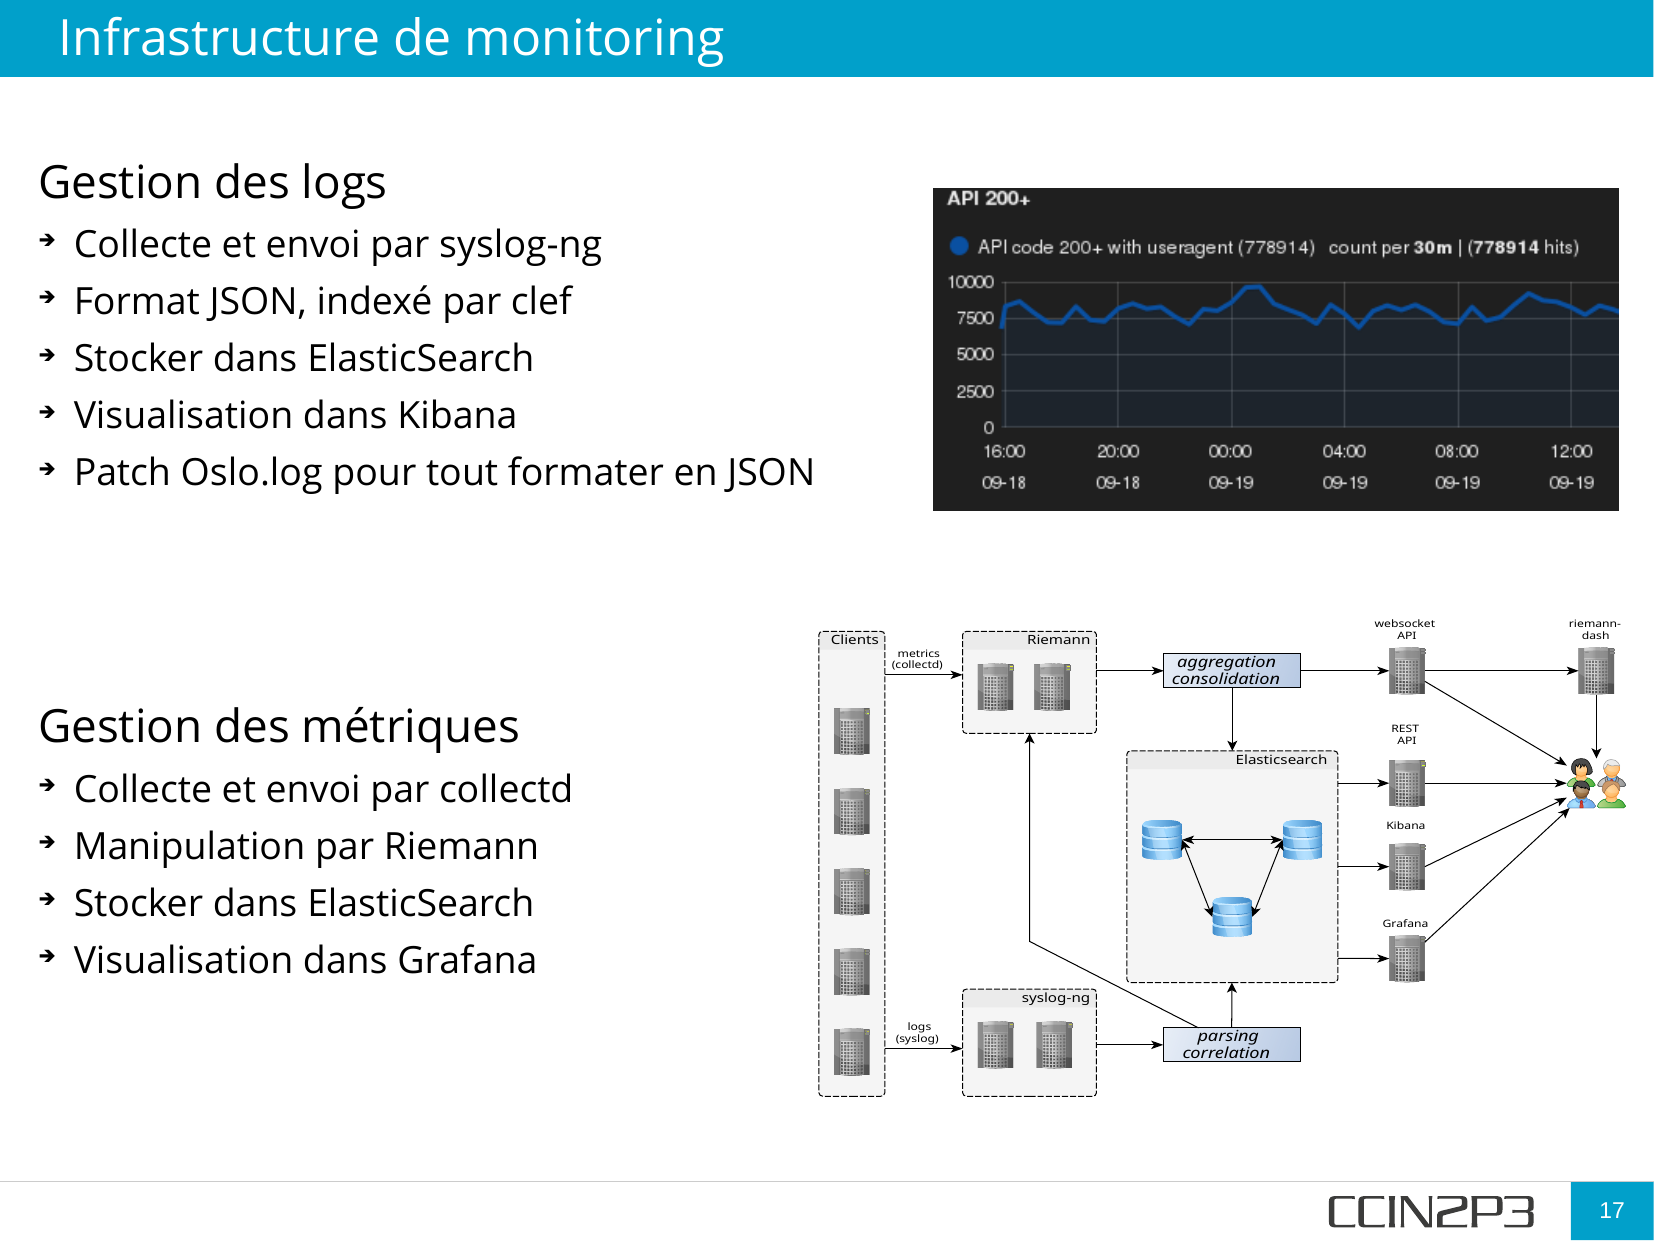

# Infrastructure de monitoring
Gestion des logs
Collecte et envoi par syslog-ng
Format JSON, indexé par clef
Stocker dans ElasticSearch
Visualisation dans Kibana
Patch Oslo.log pour tout formater en JSON
Gestion des métriques
Collecte et envoi par collectd
Manipulation par Riemann
Stocker dans ElasticSearch
Visualisation dans Grafana
17